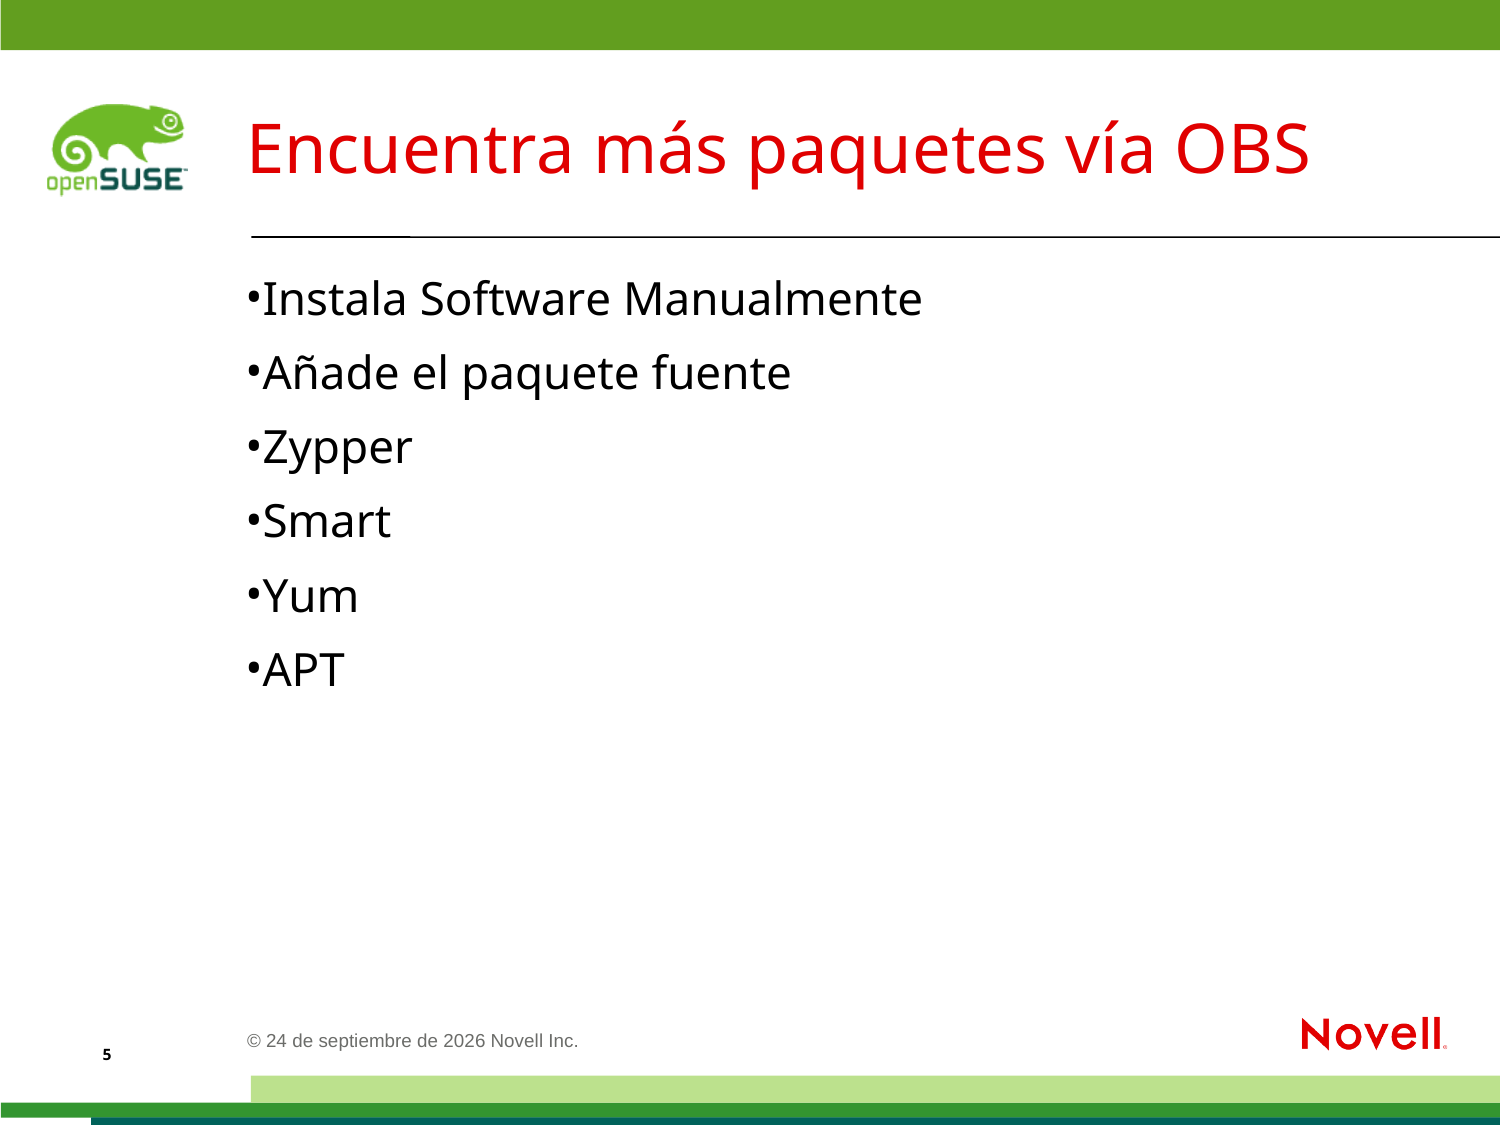

# Encuentra más paquetes vía OBS
Instala Software Manualmente
Añade el paquete fuente
Zypper
Smart
Yum
APT